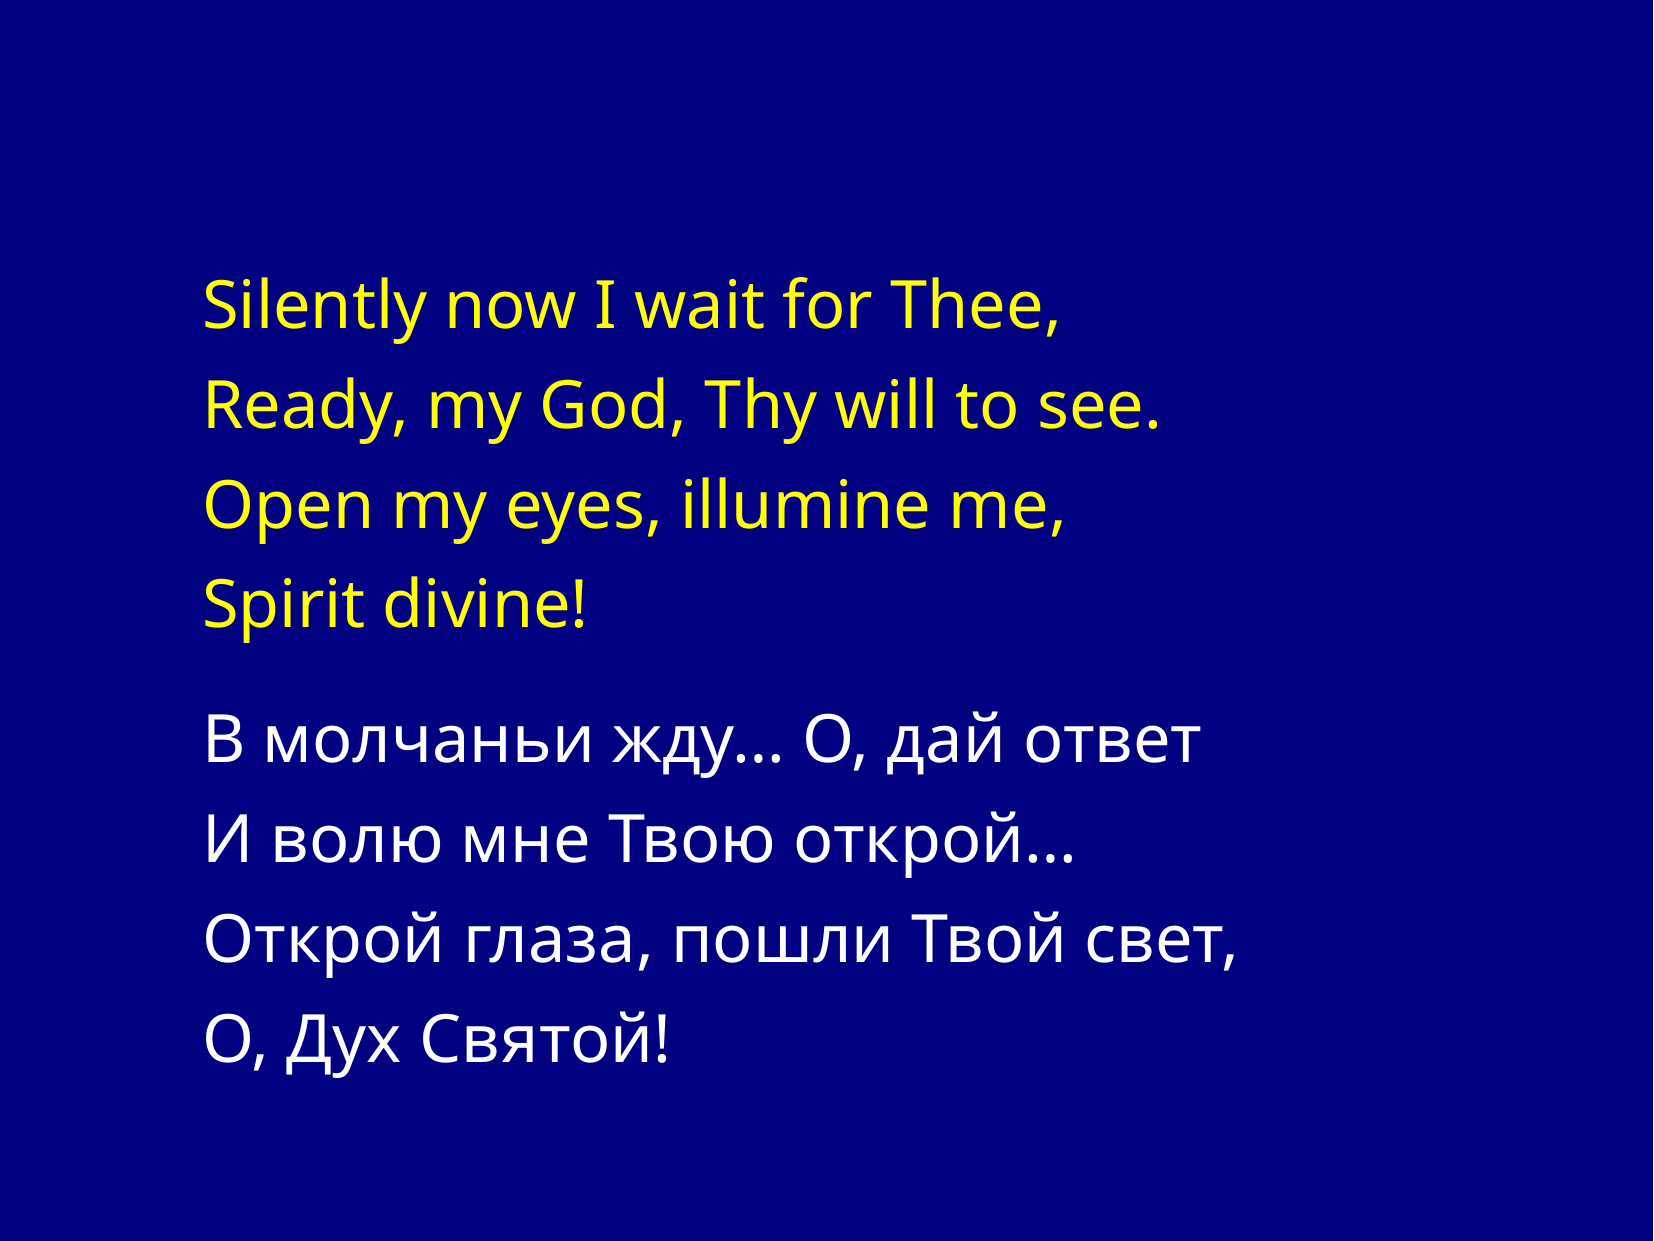

Silently now I wait for Thee,
	Ready, my God, Thy will to see.
	Open my eyes, illumine me,
	Spirit divine!
	В молчаньи жду… О, дай ответ
	И волю мне Твою открой…
	Открой глаза, пошли Твой свет,
	О, Дух Святой!